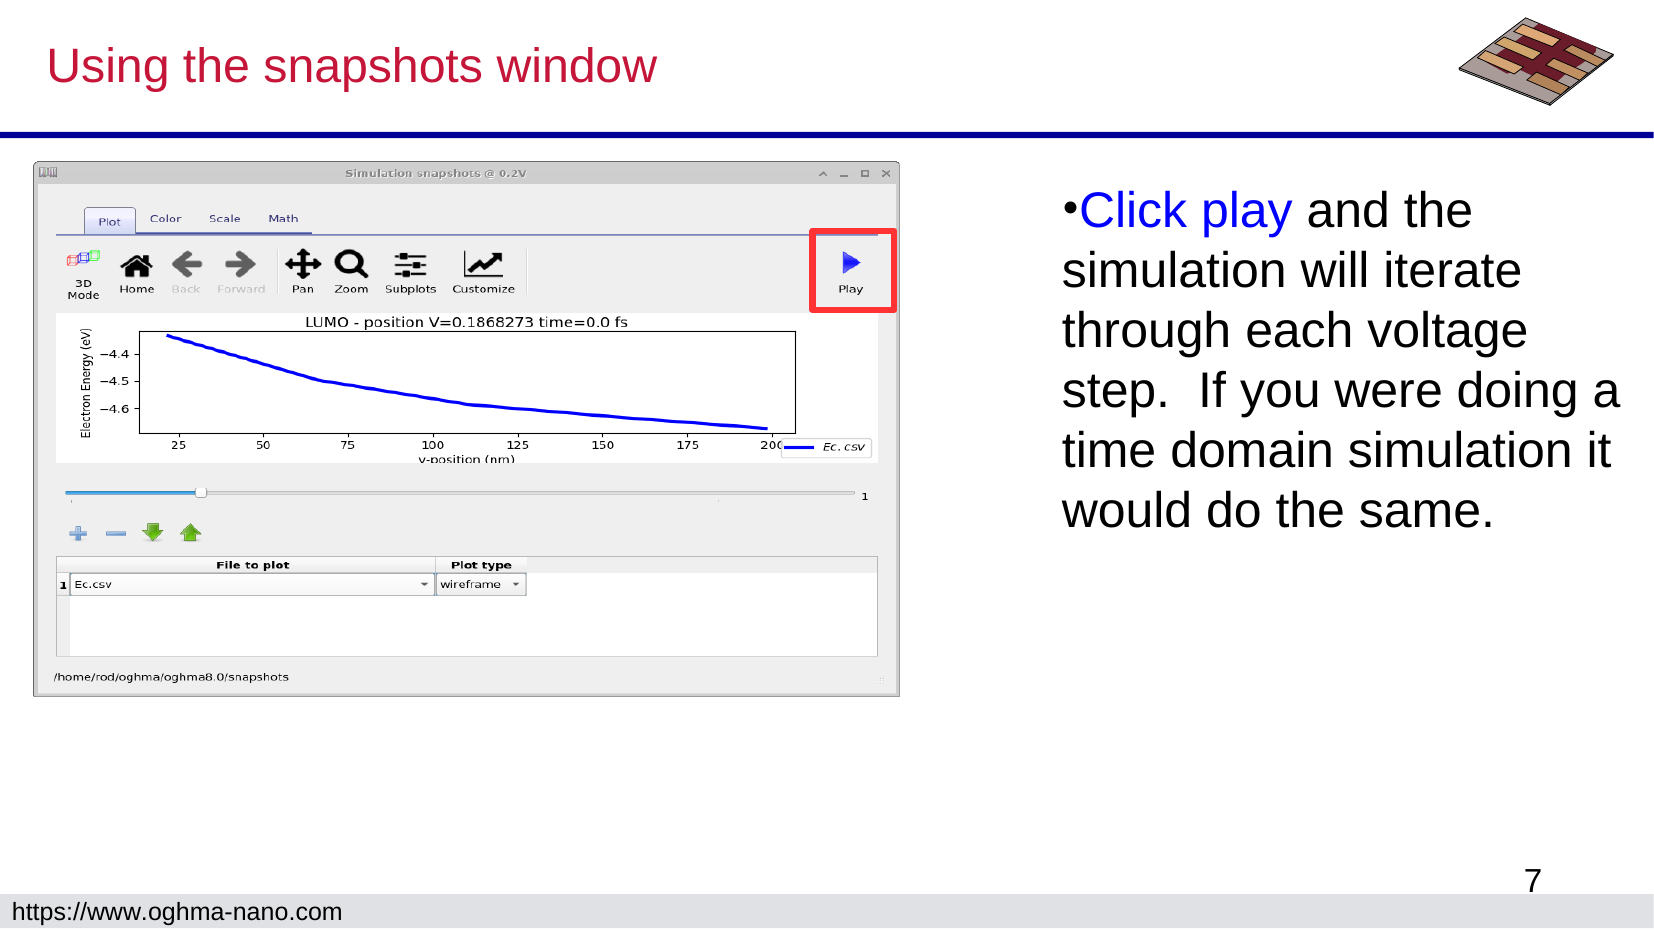

# Using the snapshots window
Click play and the simulation will iterate through each voltage step. If you were doing a time domain simulation it would do the same.